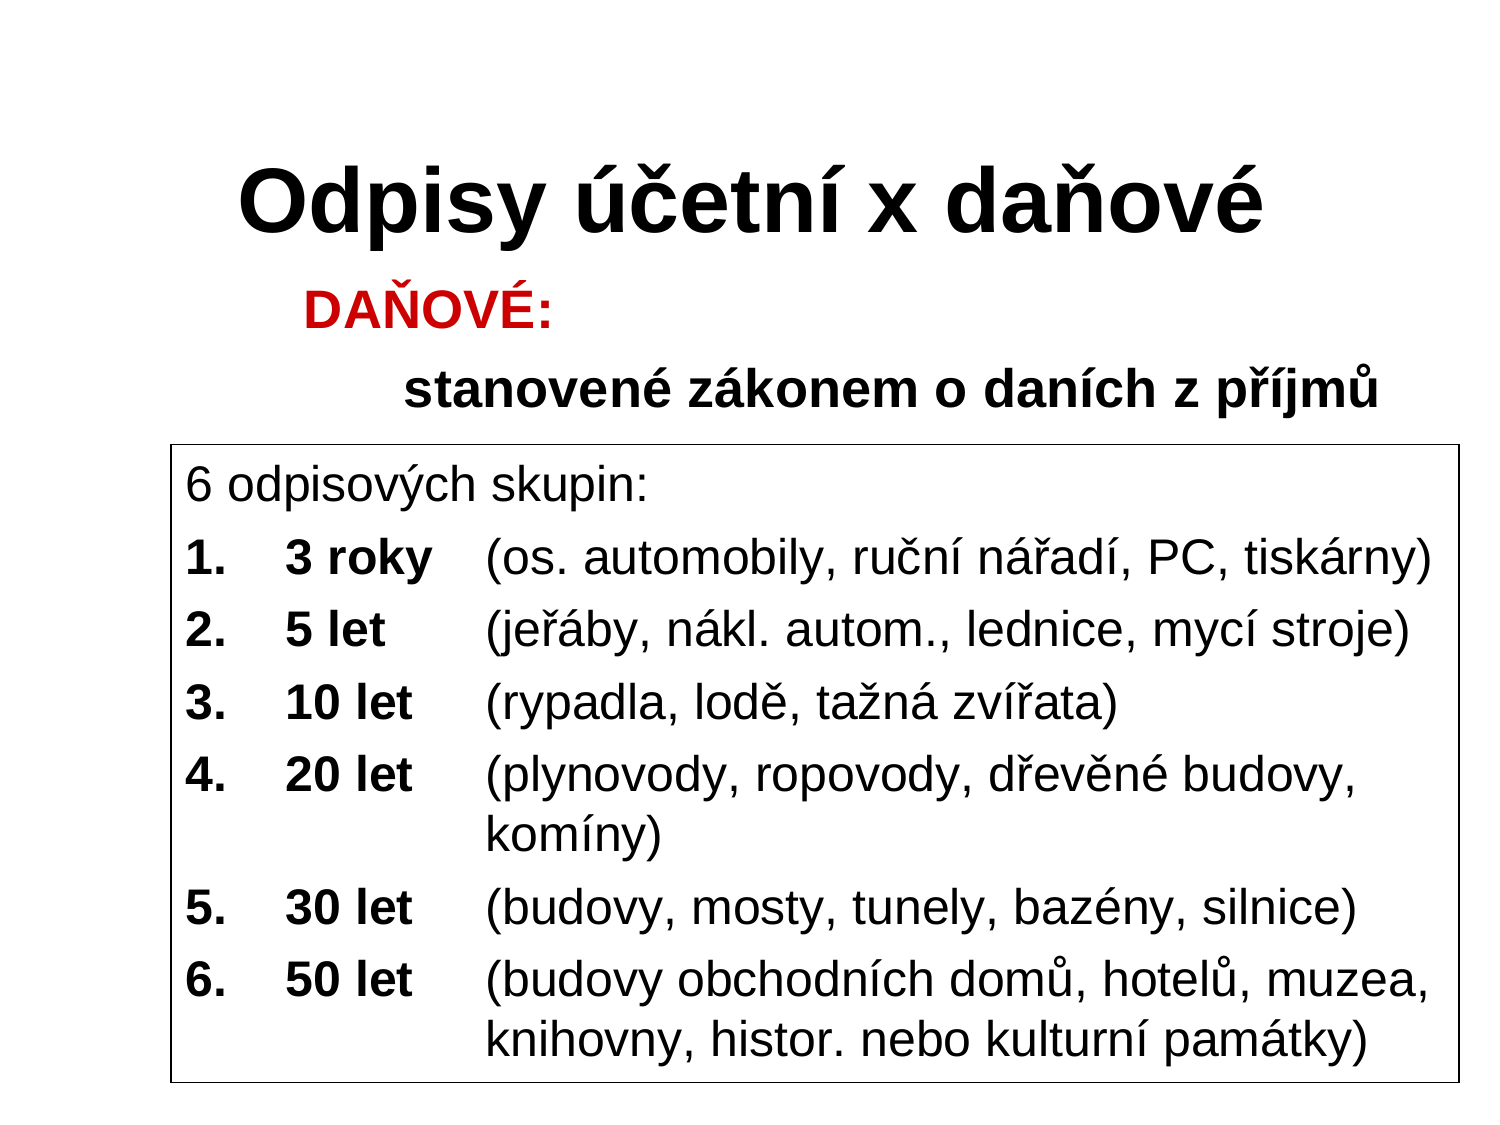

# Odpisy účetní x daňové
DAŇOVÉ:
	stanovené zákonem o daních z příjmů
6 odpisových skupin:
3 roky 	(os. automobily, ruční nářadí, PC, tiskárny)
5 let	(jeřáby, nákl. autom., lednice, mycí stroje)
10 let	(rypadla, lodě, tažná zvířata)
20 let	(plynovody, ropovody, dřevěné budovy, 			komíny)
30 let	(budovy, mosty, tunely, bazény, silnice)
50 let	(budovy obchodních domů, hotelů, muzea, 		knihovny, histor. nebo kulturní památky)